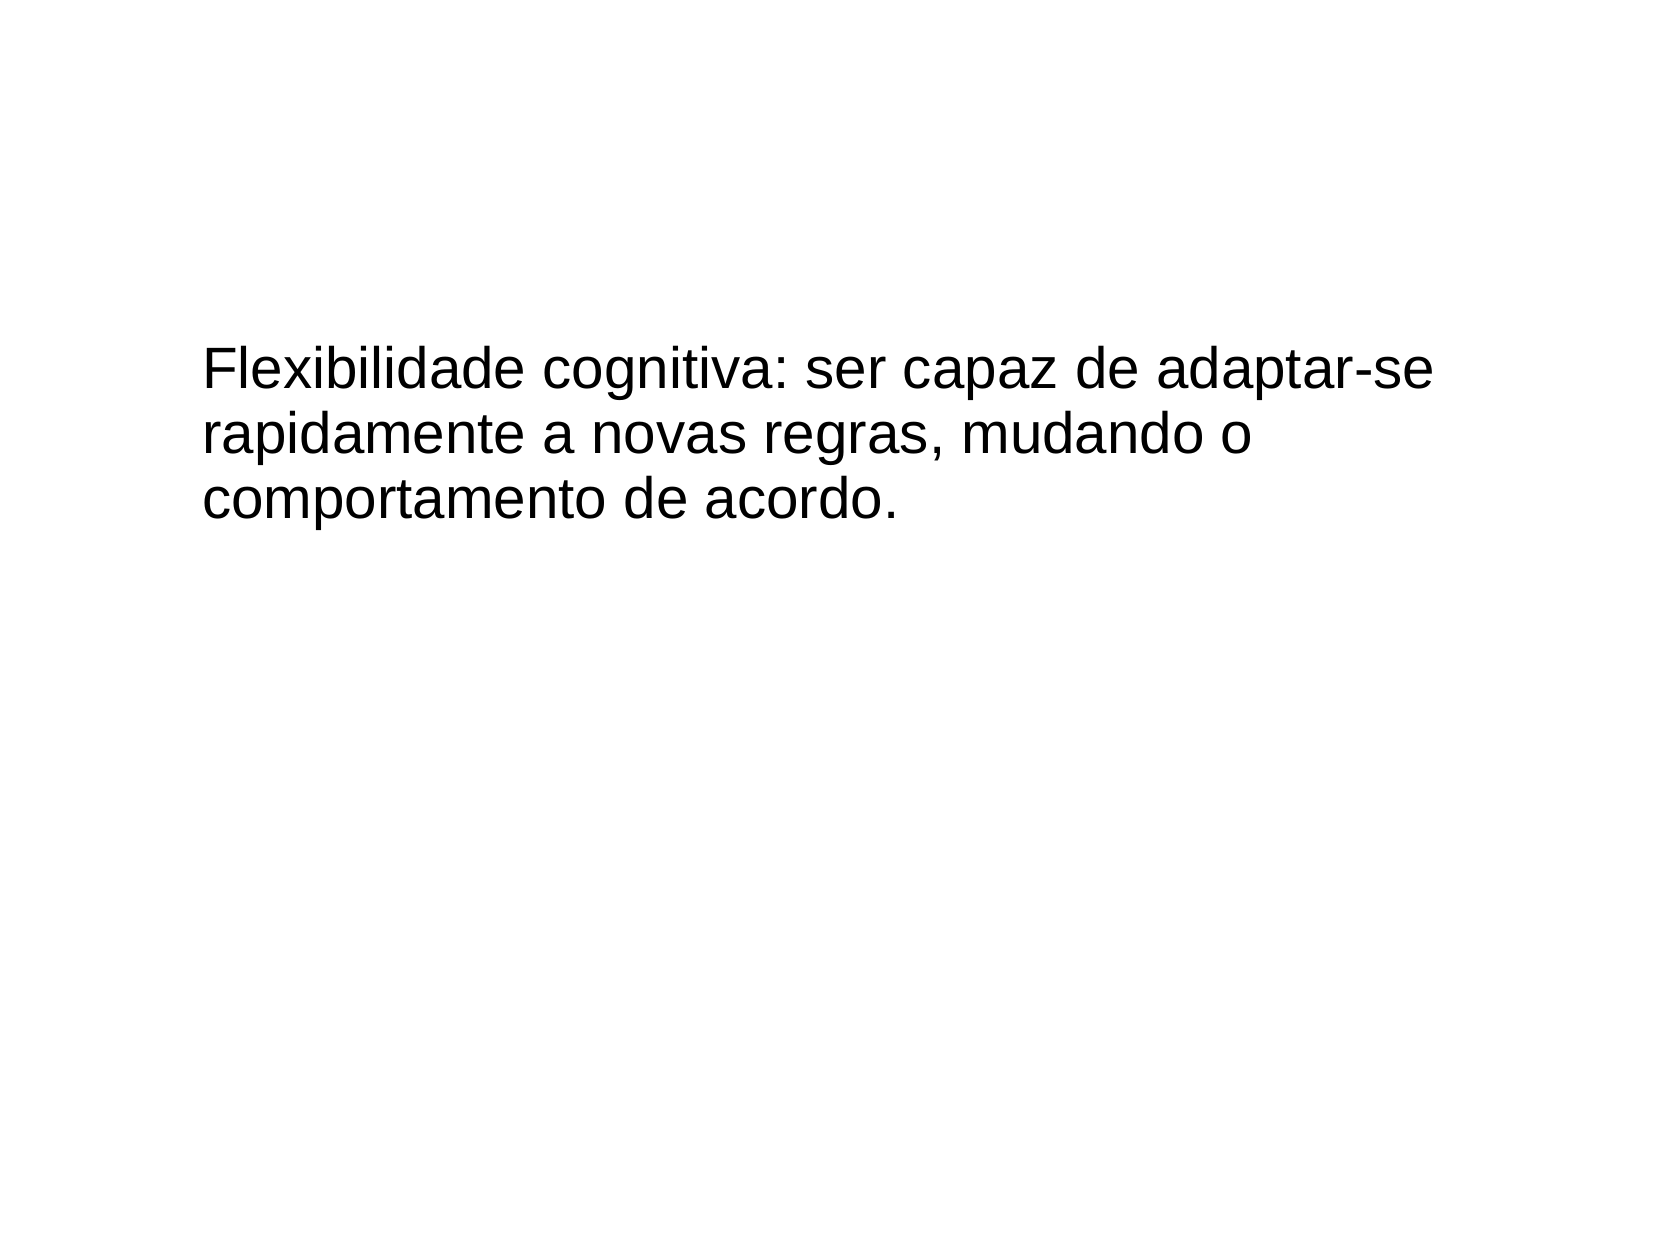

Flexibilidade cognitiva: ser capaz de adaptar-se rapidamente a novas regras, mudando o comportamento de acordo.